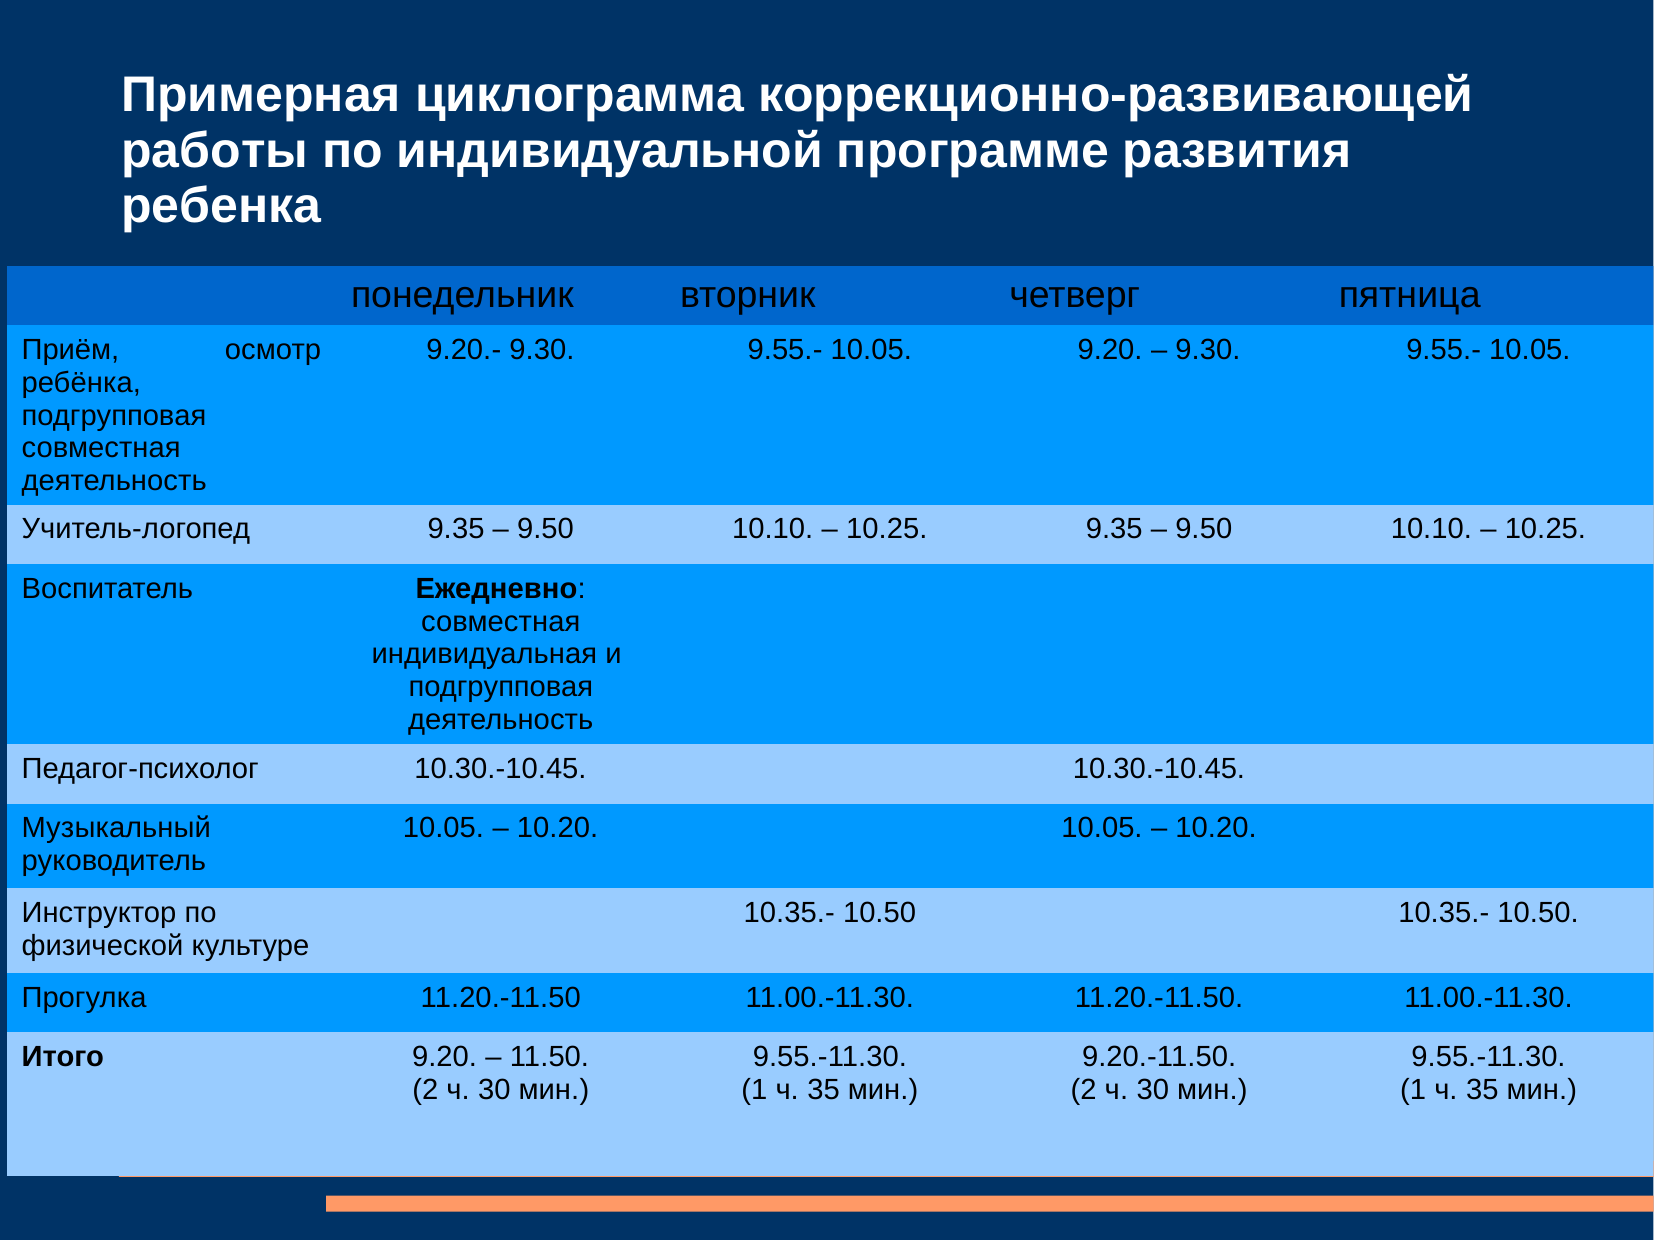

# Примерная циклограмма коррекционно-развивающей работы по индивидуальной программе развития ребенка
| | понедельник | вторник | четверг | пятница |
| --- | --- | --- | --- | --- |
| Приём, осмотр ребёнка, подгрупповая совместная деятельность | 9.20.- 9.30. | 9.55.- 10.05. | 9.20. – 9.30. | 9.55.- 10.05. |
| Учитель-логопед | 9.35 – 9.50 | 10.10. – 10.25. | 9.35 – 9.50 | 10.10. – 10.25. |
| Воспитатель | Ежедневно: совместная индивидуальная и подгрупповая деятельность | | | |
| Педагог-психолог | 10.30.-10.45. | | 10.30.-10.45. | |
| Музыкальный руководитель | 10.05. – 10.20. | | 10.05. – 10.20. | |
| Инструктор по физической культуре | | 10.35.- 10.50 | | 10.35.- 10.50. |
| Прогулка | 11.20.-11.50 | 11.00.-11.30. | 11.20.-11.50. | 11.00.-11.30. |
| Итого | 9.20. – 11.50. (2 ч. 30 мин.) | 9.55.-11.30. (1 ч. 35 мин.) | 9.20.-11.50. (2 ч. 30 мин.) | 9.55.-11.30. (1 ч. 35 мин.) |